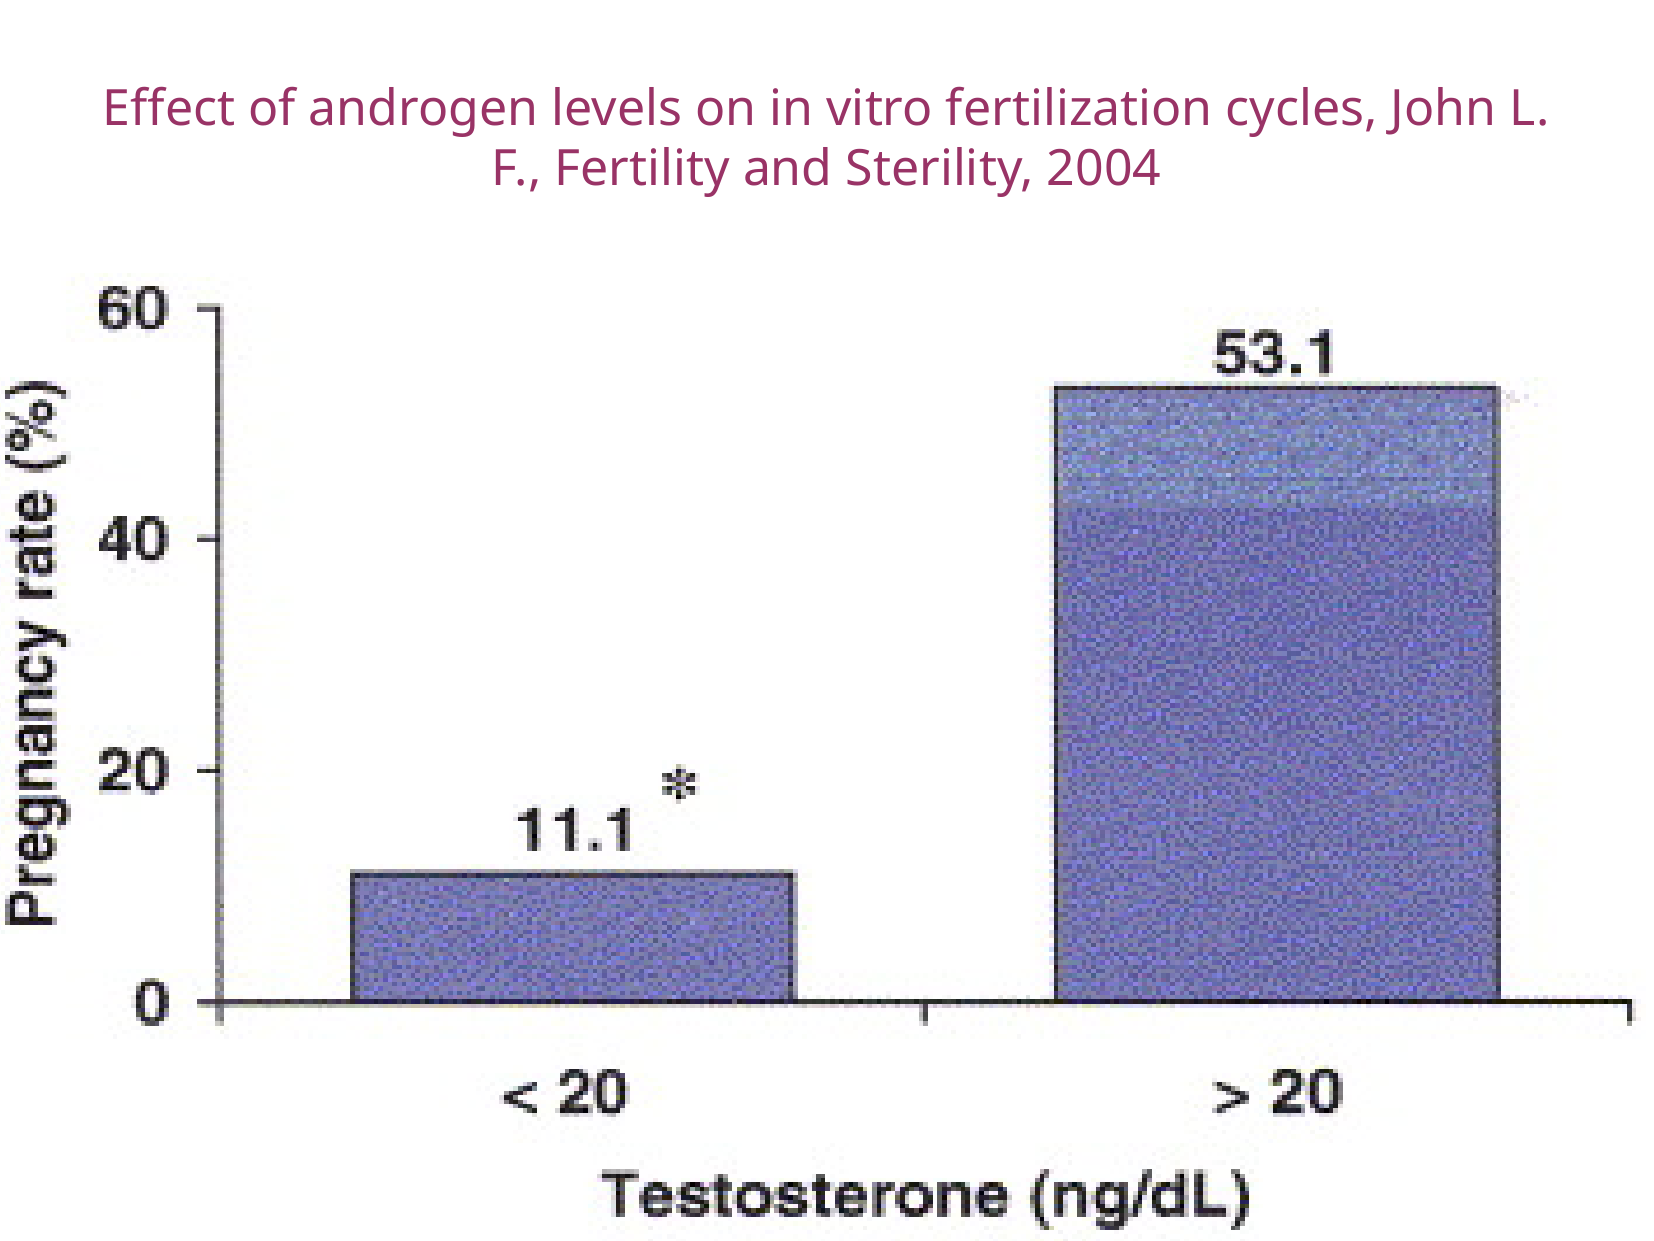

# Effect of androgen levels on in vitro fertilization cycles, John L. F., Fertility and Sterility, 2004